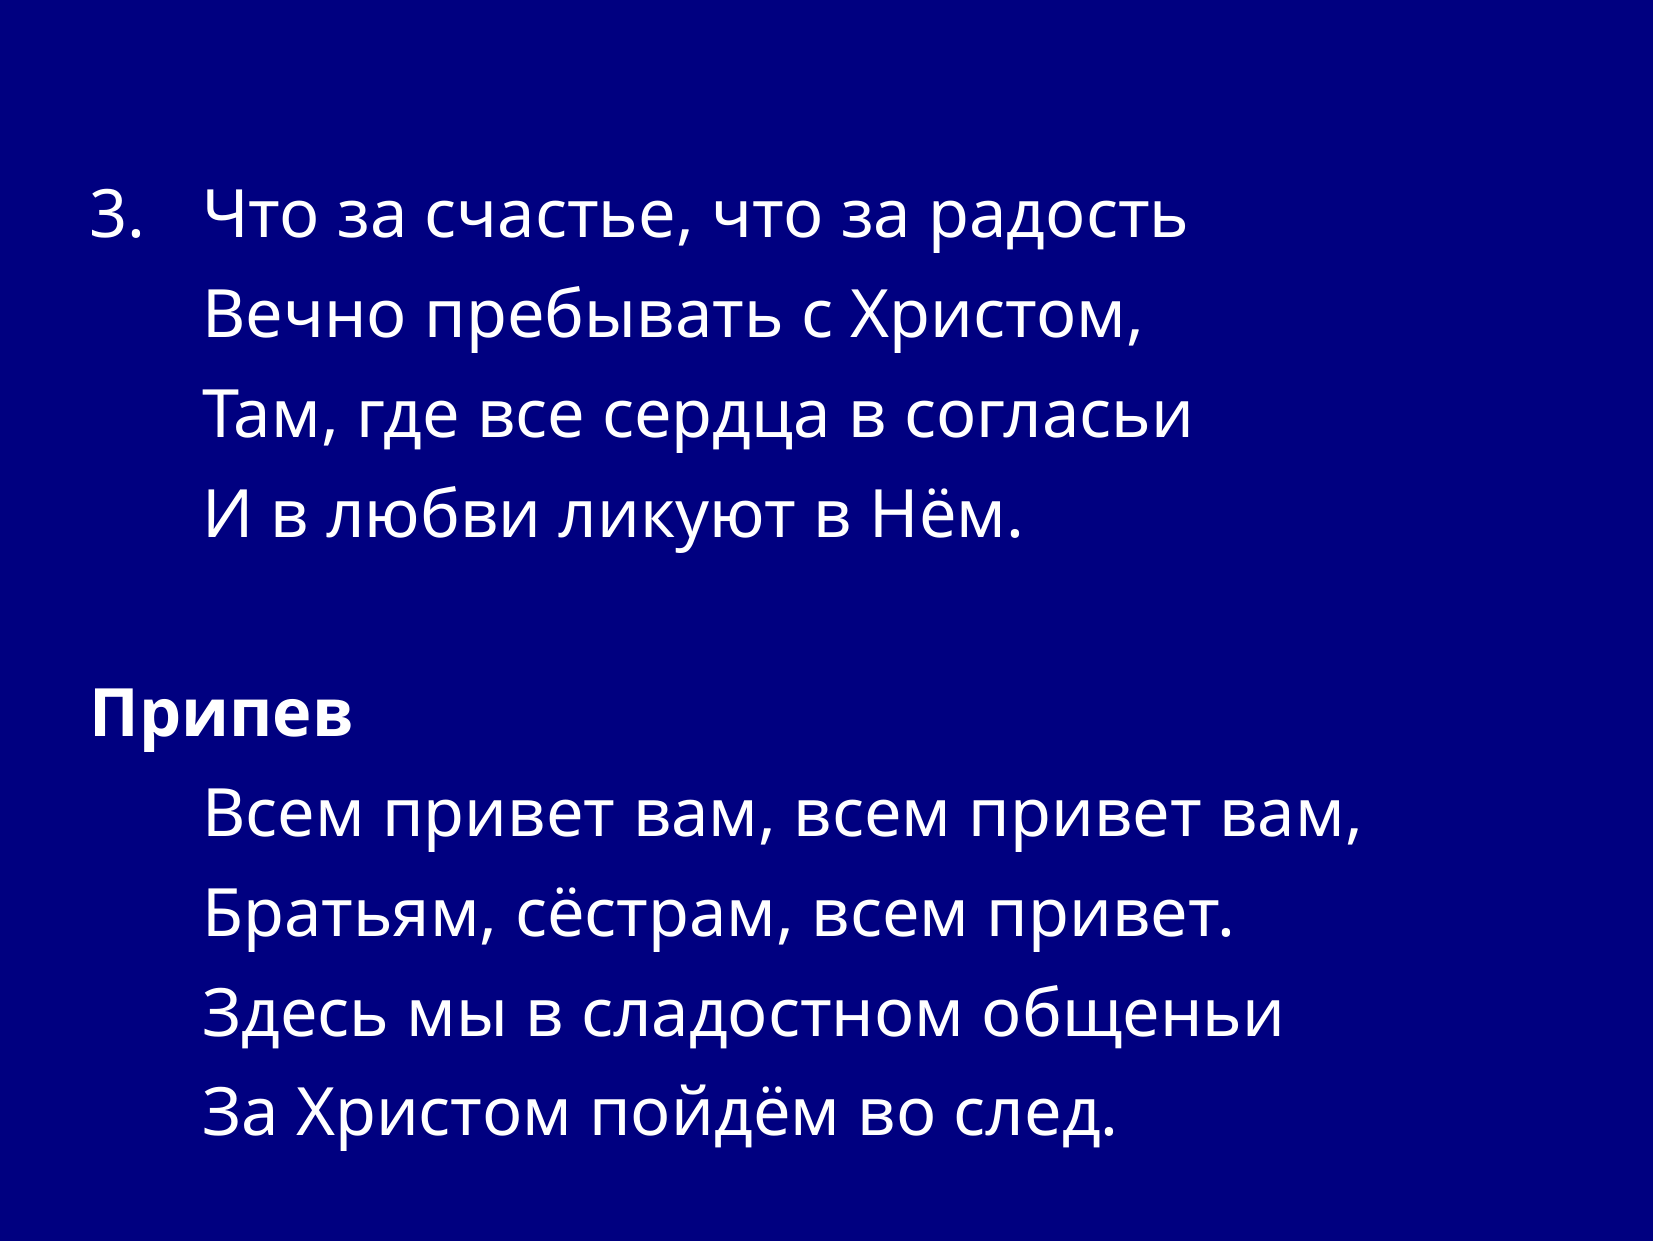

3.	Что за счастье, что за радость
	Вечно пребывать с Христом,
	Там, где все сердца в согласьи
	И в любви ликуют в Нём.
Припев
	Всем привет вам, всем привет вам,
	Братьям, сёстрам, всем привет.
	Здесь мы в сладостном общеньи
	За Христом пойдём во след.